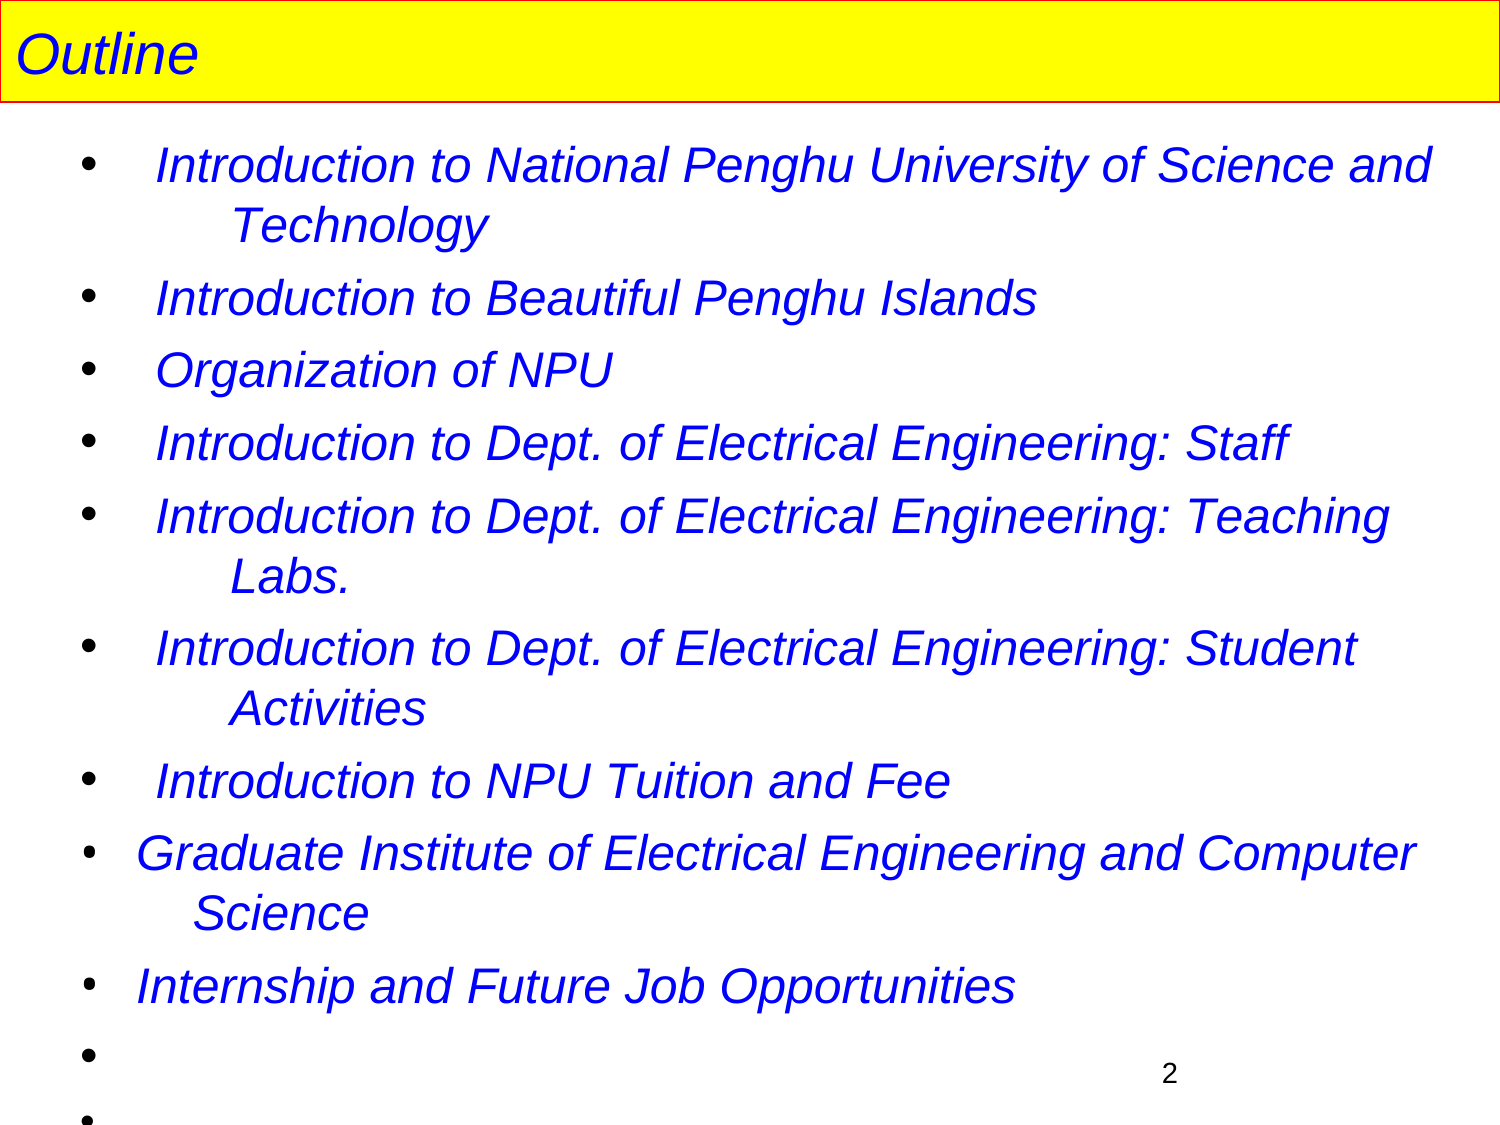

# Outline
Introduction to National Penghu University of Science and Technology
Introduction to Beautiful Penghu Islands
Organization of NPU
Introduction to Dept. of Electrical Engineering: Staff
Introduction to Dept. of Electrical Engineering: Teaching Labs.
Introduction to Dept. of Electrical Engineering: Student Activities
Introduction to NPU Tuition and Fee
Graduate Institute of Electrical Engineering and Computer Science
Internship and Future Job Opportunities